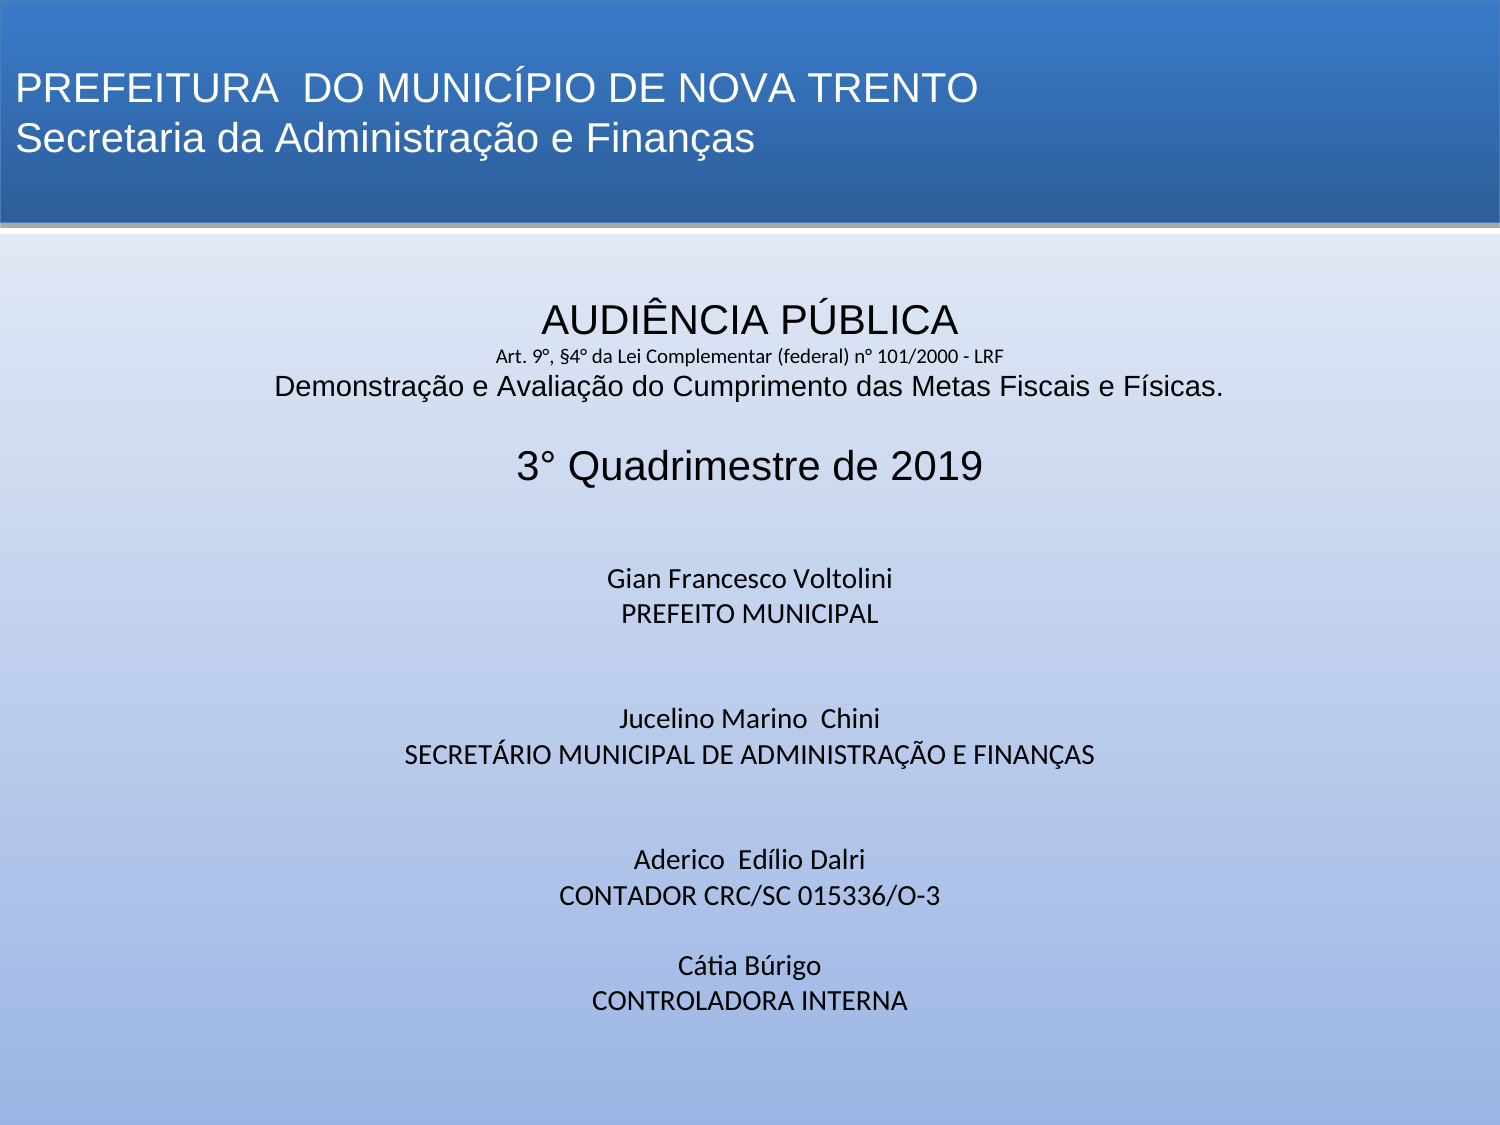

# PREFEITURA DO MUNICÍPIO DE NOVA TRENTO Secretaria da Administração e Finanças
AUDIÊNCIA PÚBLICA
Art. 9°, §4° da Lei Complementar (federal) n° 101/2000 - LRF
Demonstração e Avaliação do Cumprimento das Metas Fiscais e Físicas.
3° Quadrimestre de 2019
Gian Francesco Voltolini
PREFEITO MUNICIPAL
Jucelino Marino Chini
SECRETÁRIO MUNICIPAL DE ADMINISTRAÇÃO E FINANÇAS
Aderico Edílio Dalri
CONTADOR CRC/SC 015336/O-3
Cátia Búrigo
CONTROLADORA INTERNA